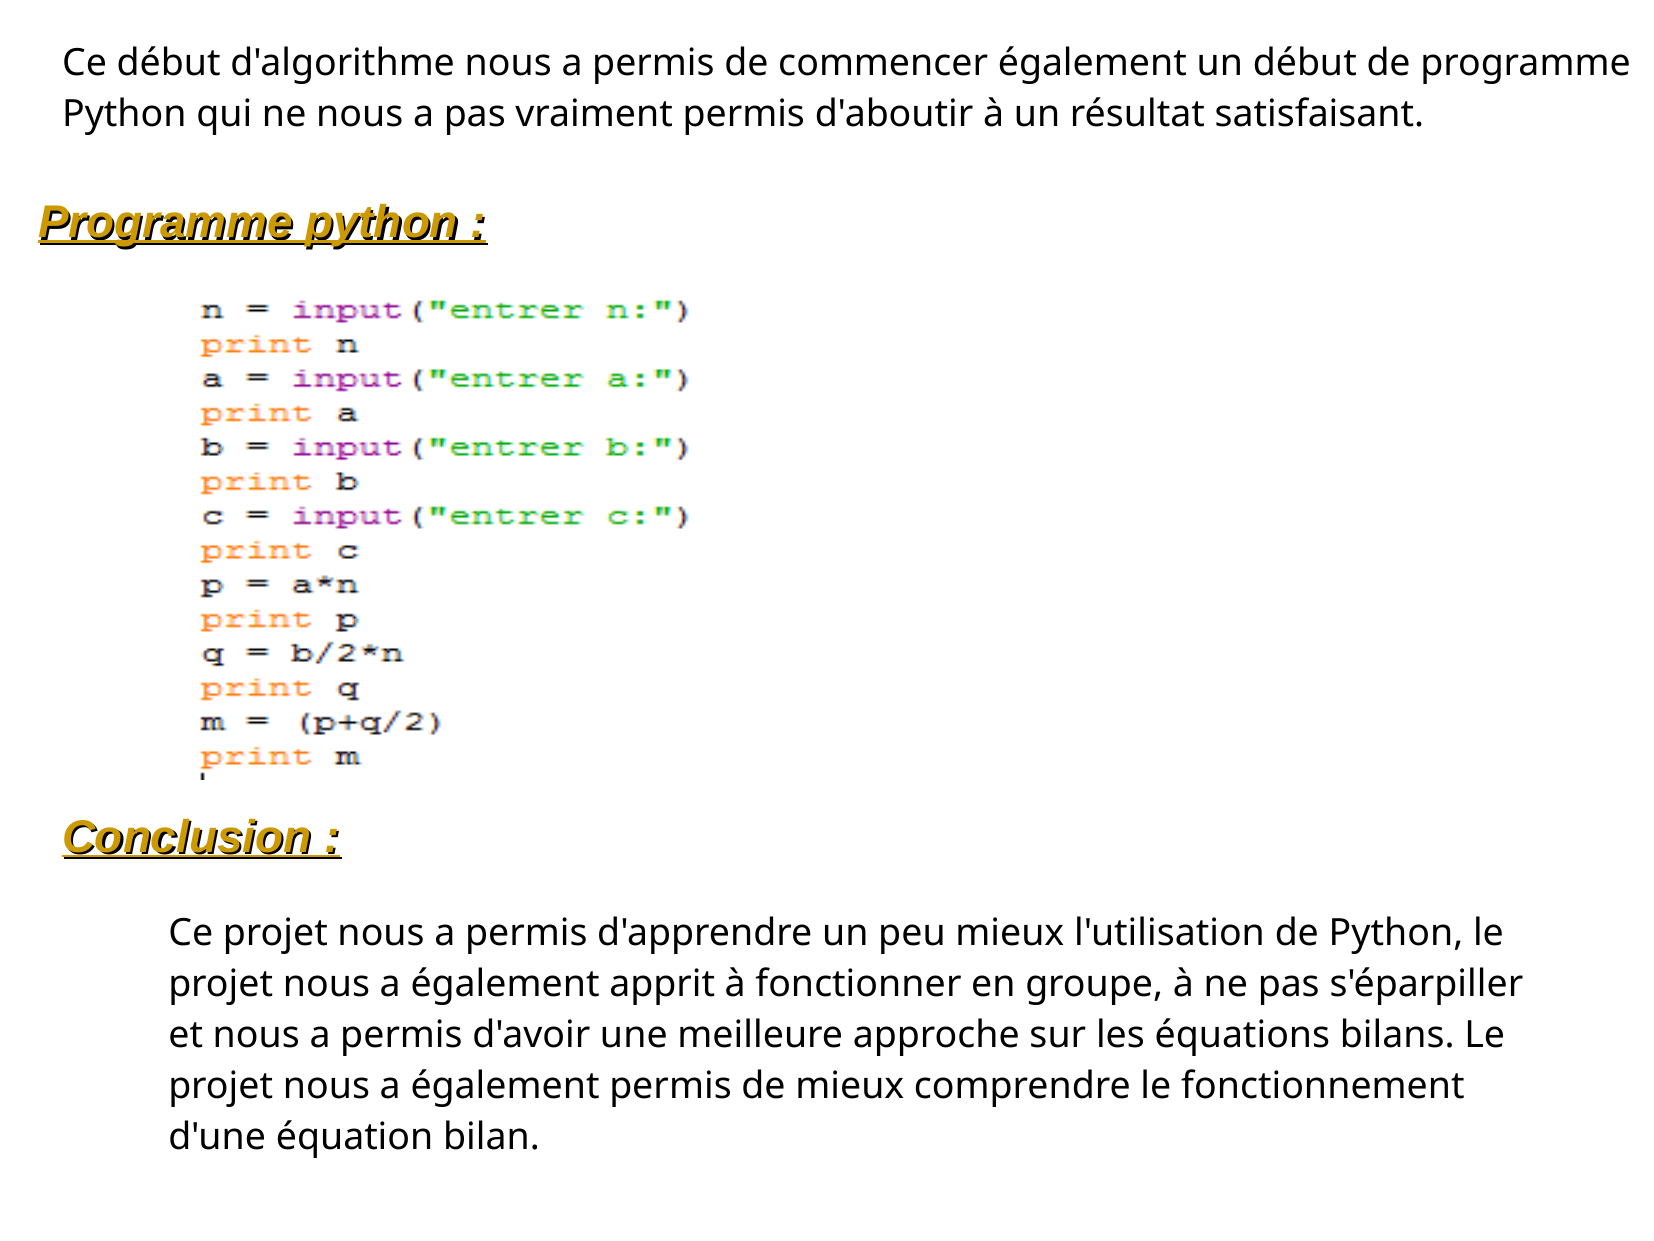

Ce début d'algorithme nous a permis de commencer également un début de programme Python qui ne nous a pas vraiment permis d'aboutir à un résultat satisfaisant.
Programme python :
Conclusion :
Ce projet nous a permis d'apprendre un peu mieux l'utilisation de Python, le projet nous a également apprit à fonctionner en groupe, à ne pas s'éparpiller et nous a permis d'avoir une meilleure approche sur les équations bilans. Le projet nous a également permis de mieux comprendre le fonctionnement d'une équation bilan.